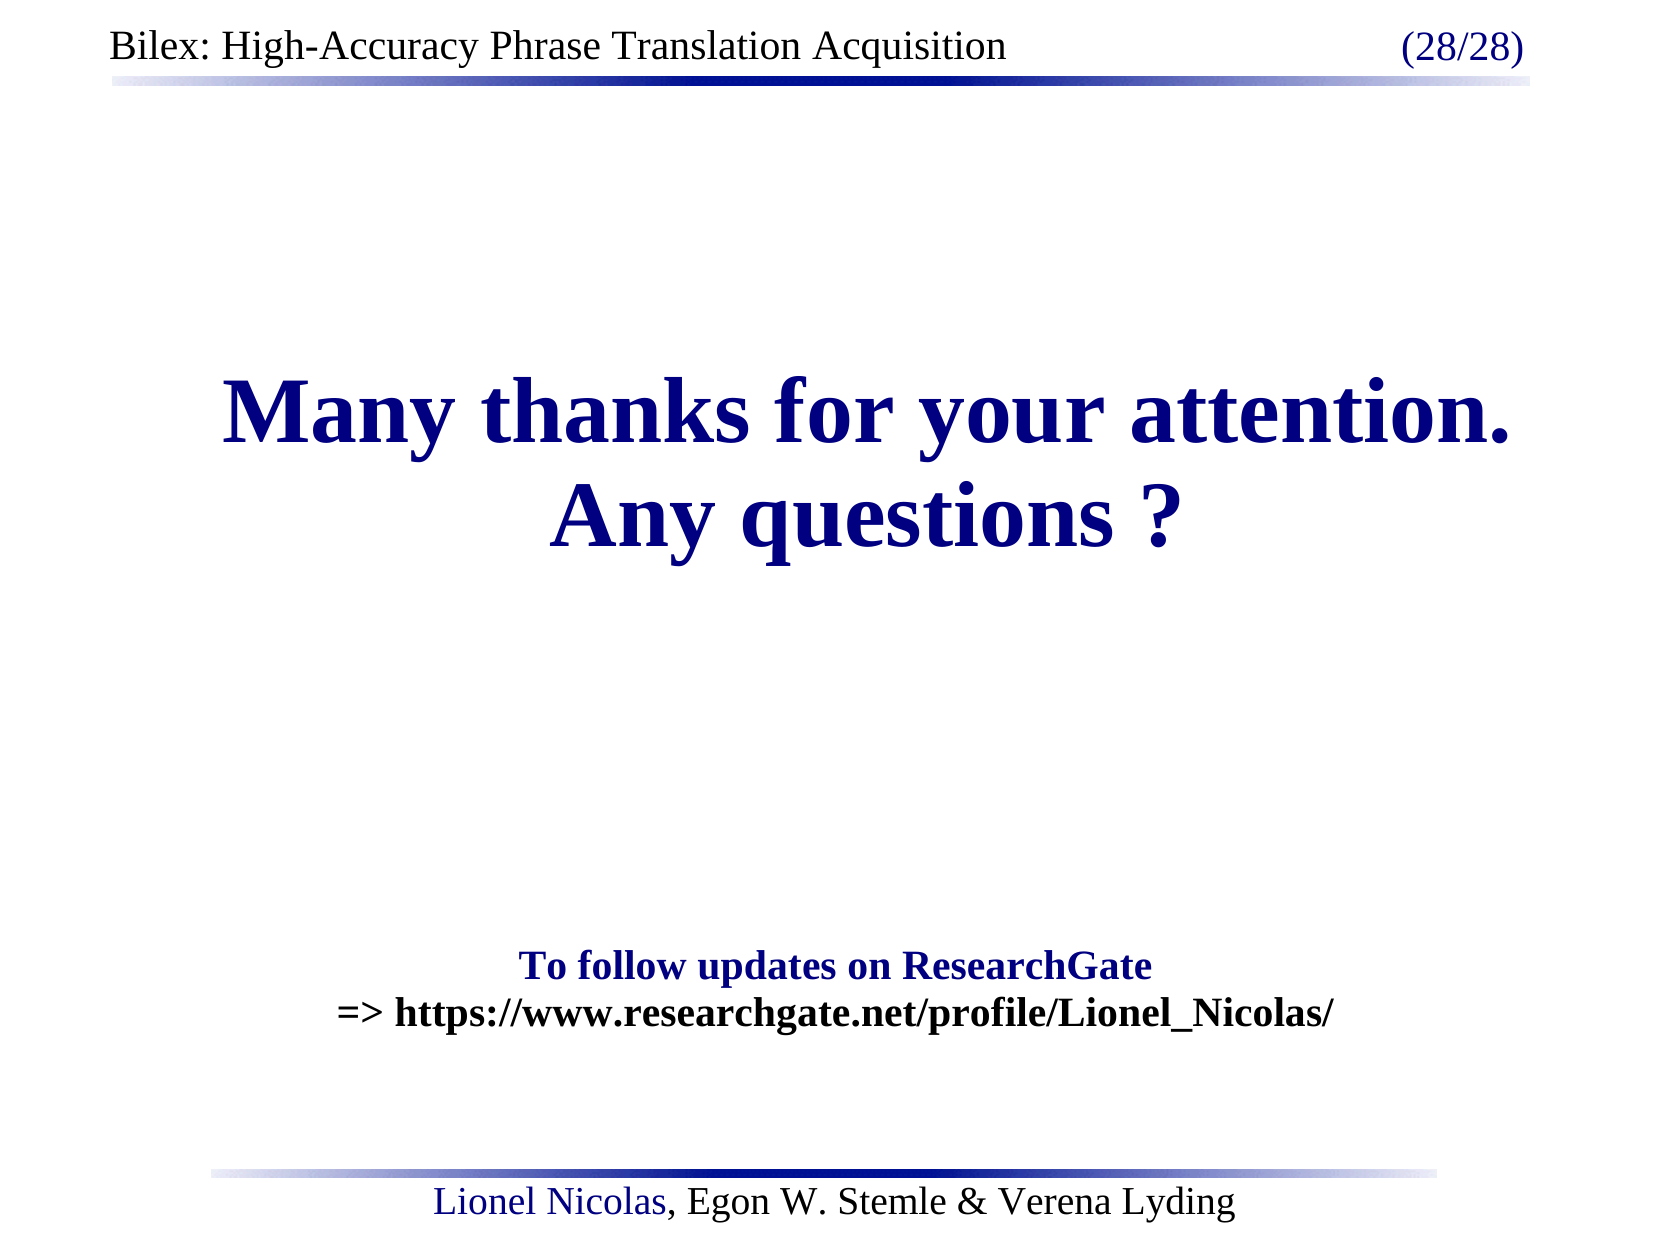

28
Many thanks for your attention.
Any questions ?
To follow updates on ResearchGate
=> https://www.researchgate.net/profile/Lionel_Nicolas/